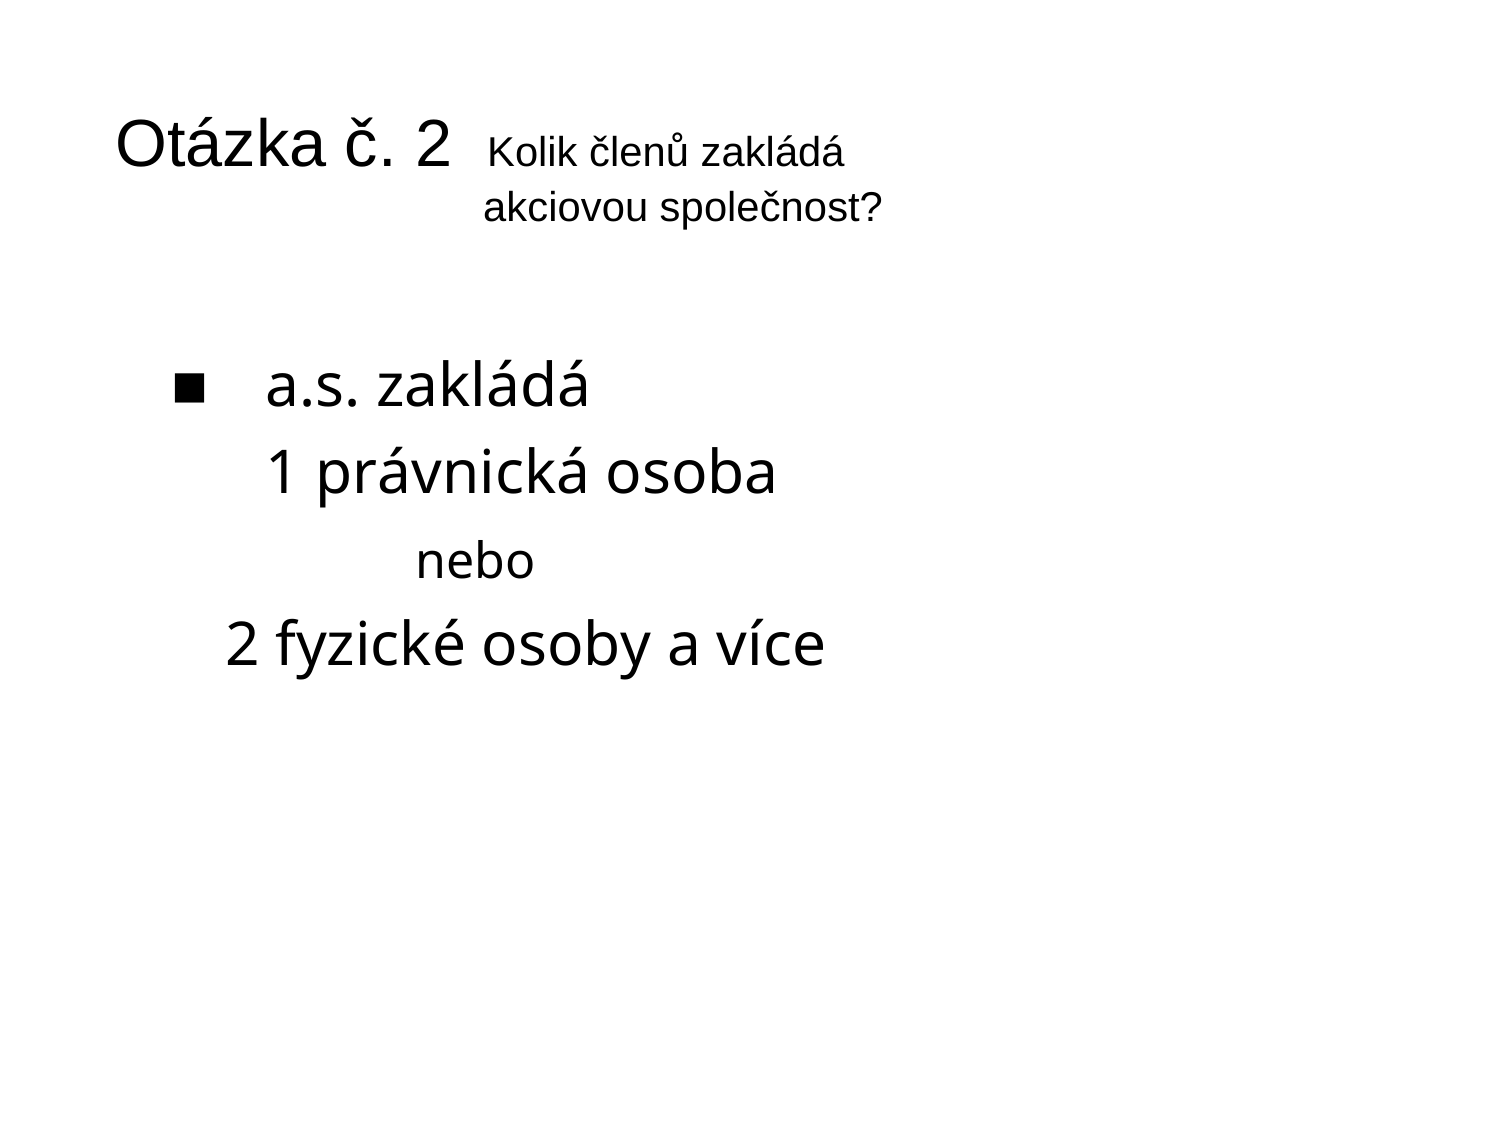

# Otázka č. 2 Kolik členů zakládá akciovou společnost?
	■	a.s. zakládá
		1 právnická osoba
 	nebo
 2 fyzické osoby a více